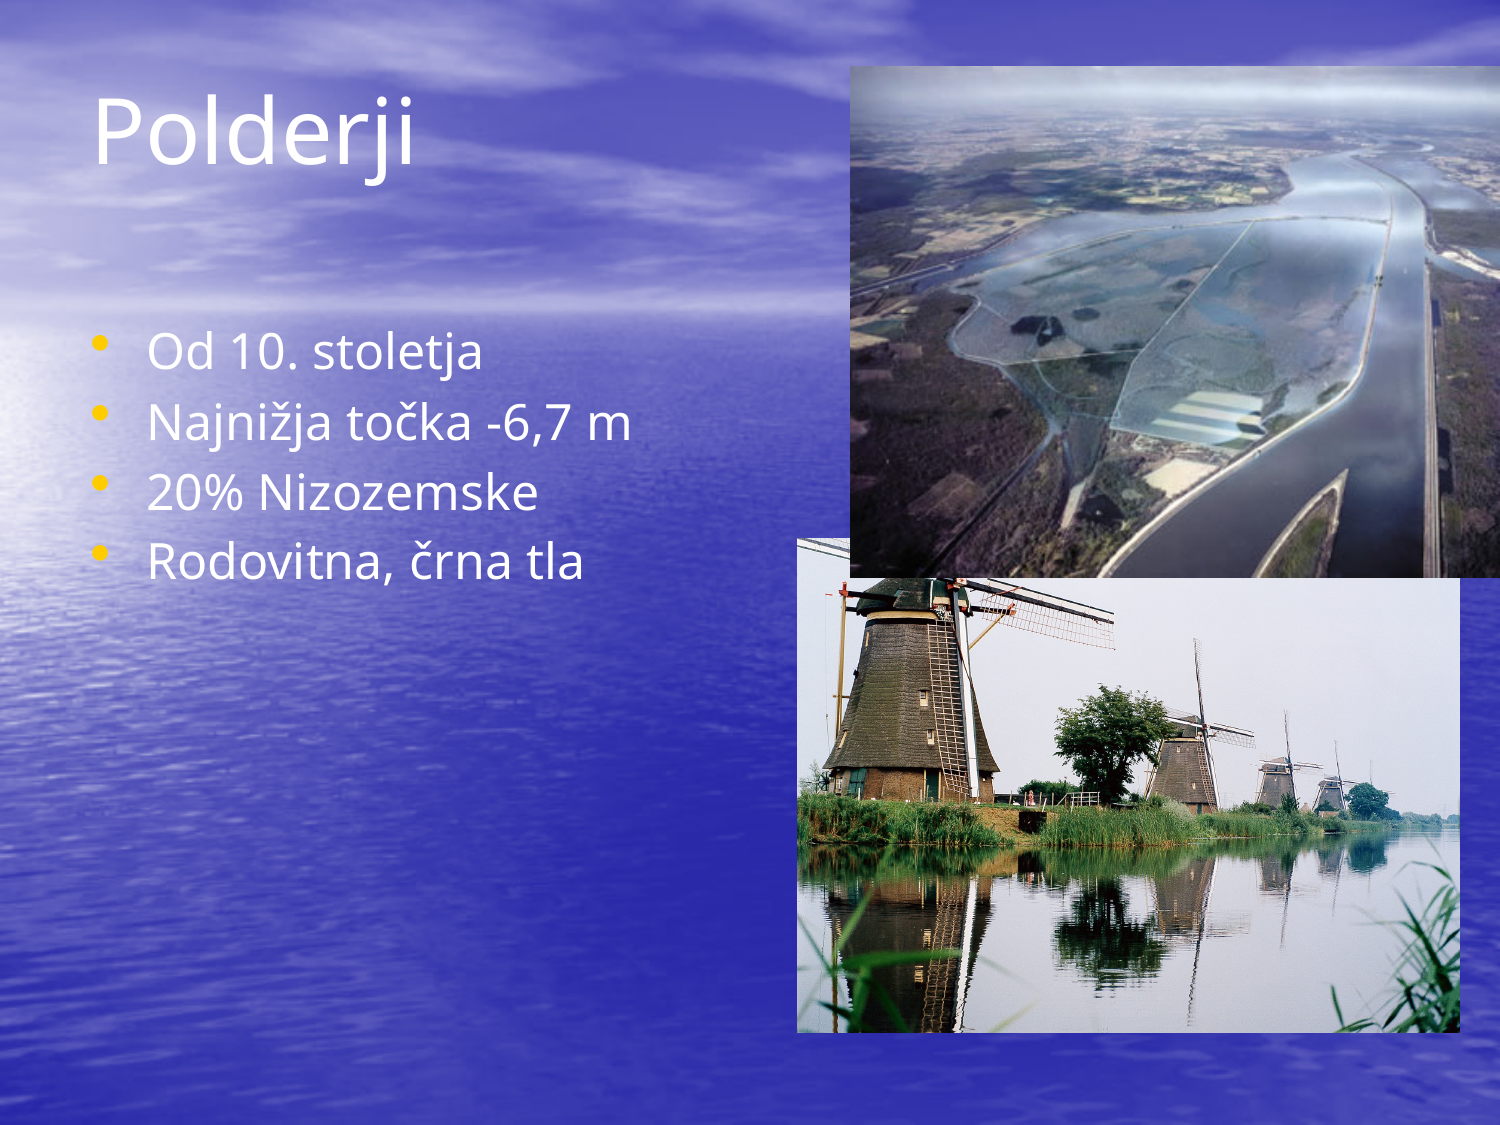

# Polderji
Od 10. stoletja
Najnižja točka -6,7 m
20% Nizozemske
Rodovitna, črna tla